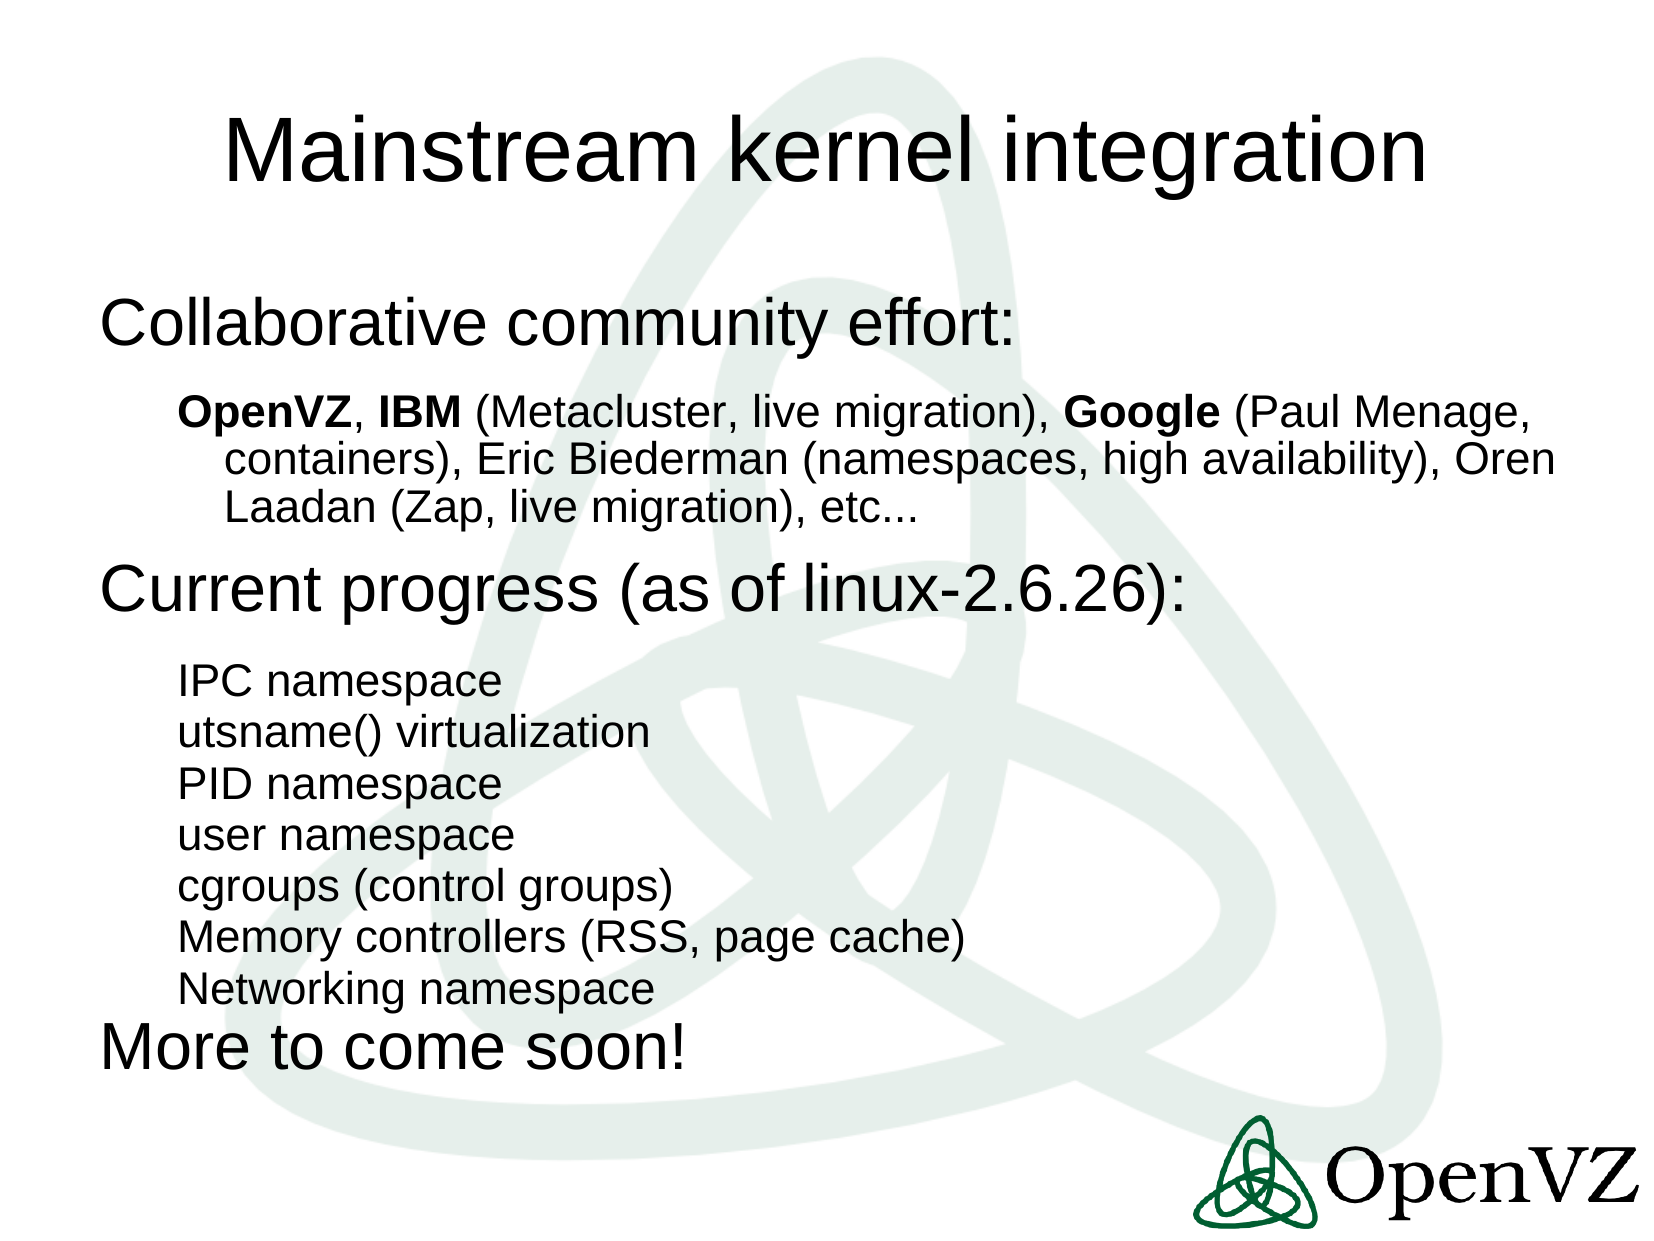

# Mainstream kernel integration
Collaborative community effort:
OpenVZ, IBM (Metacluster, live migration), Google (Paul Menage, containers), Eric Biederman (namespaces, high availability), Oren Laadan (Zap, live migration), etc...
Current progress (as of linux-2.6.26):
IPC namespace
utsname() virtualization
PID namespace
user namespace
cgroups (control groups)
Memory controllers (RSS, page cache)
Networking namespace
More to come soon!